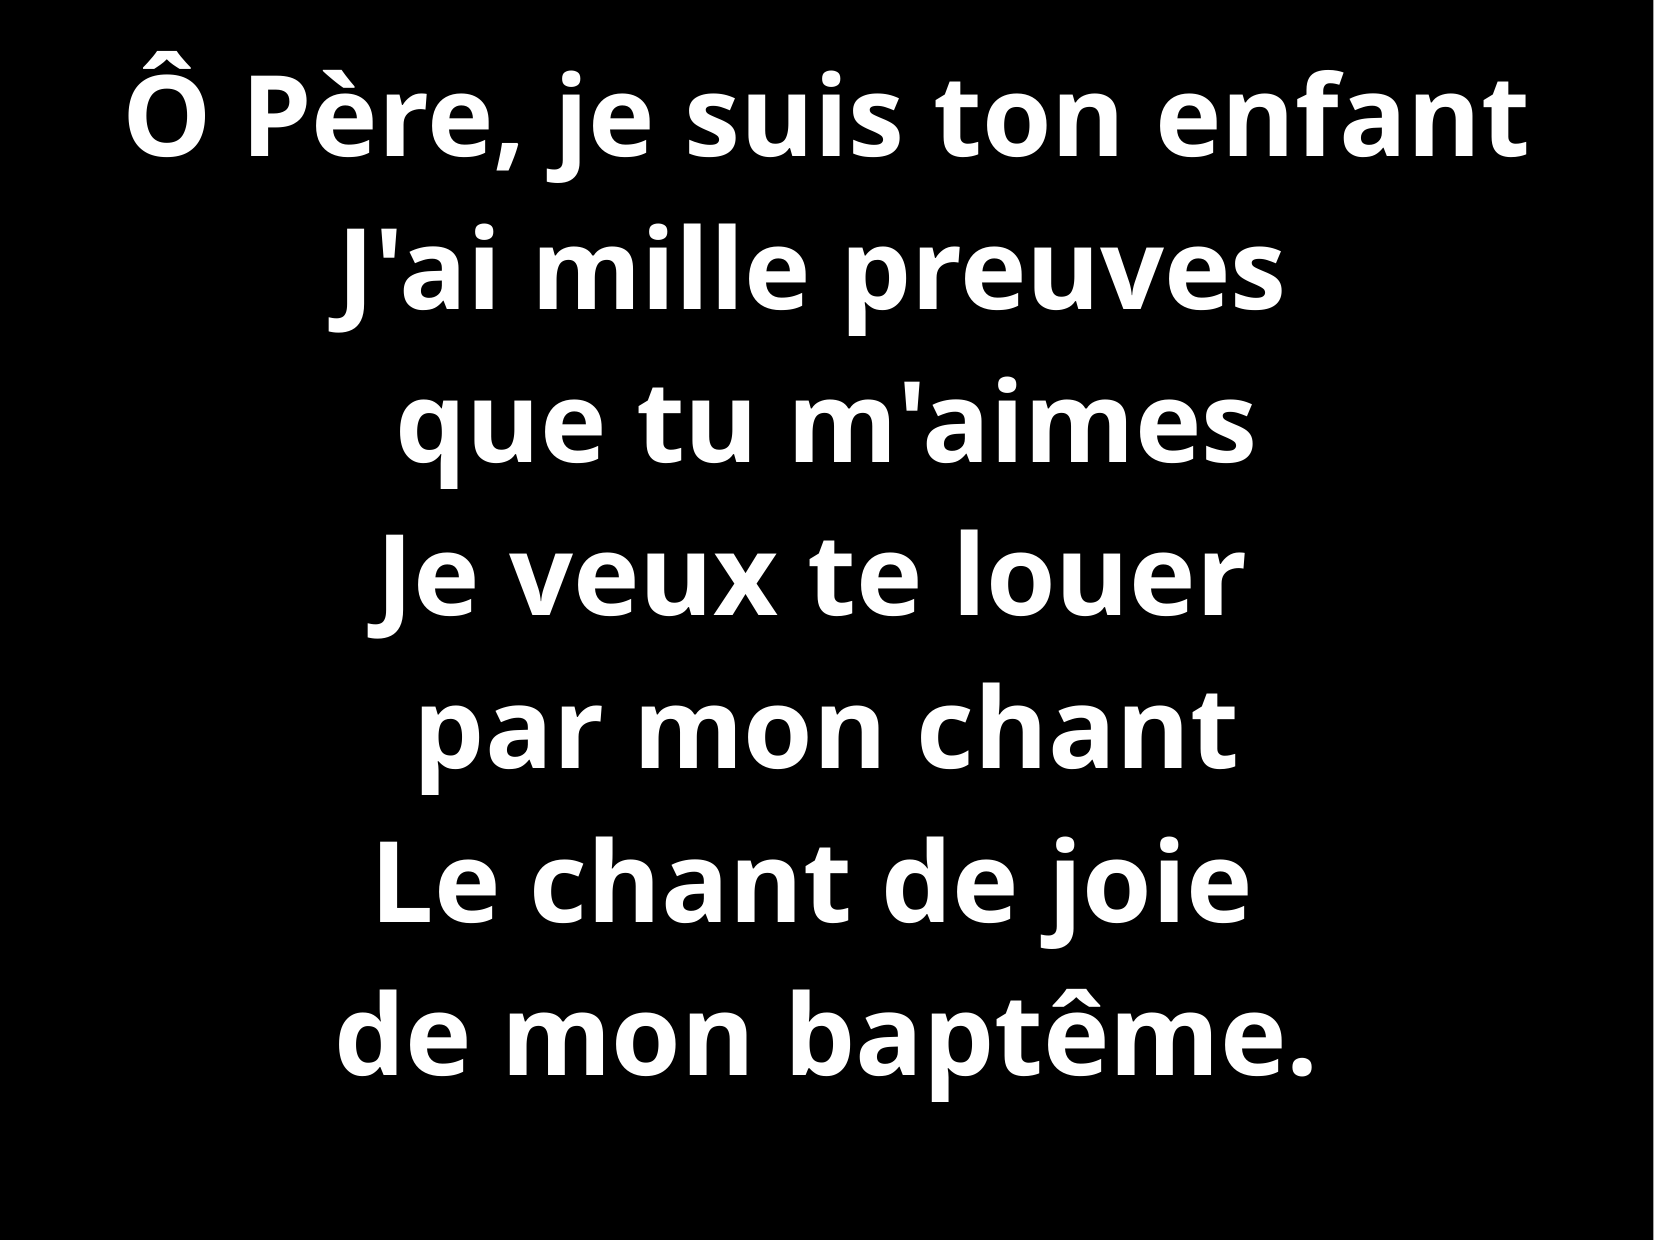

# Ô Père, je suis ton enfant
J'ai mille preuves
que tu m'aimes
Je veux te louer
par mon chant
Le chant de joie
de mon baptême.